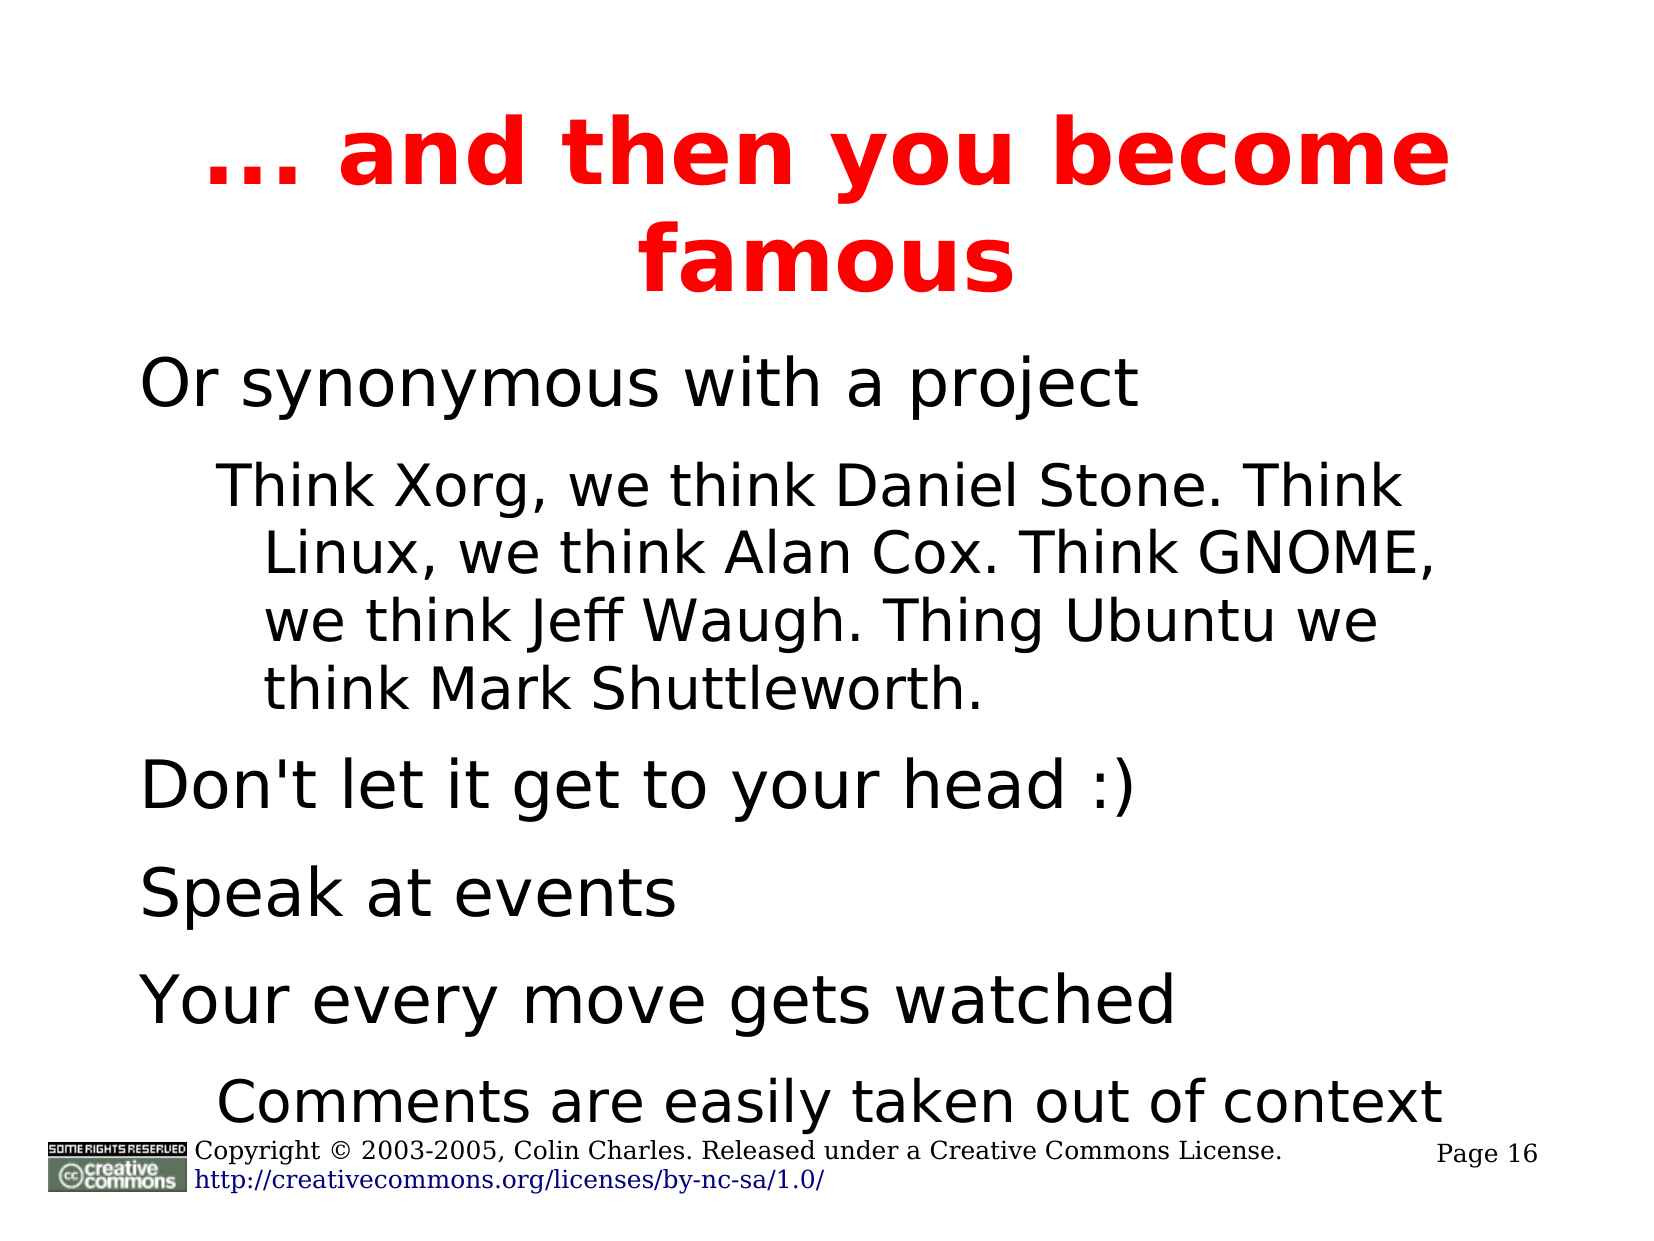

# ... and then you become famous
Or synonymous with a project
Think Xorg, we think Daniel Stone. Think Linux, we think Alan Cox. Think GNOME, we think Jeff Waugh. Thing Ubuntu we think Mark Shuttleworth.
Don't let it get to your head :)
Speak at events
Your every move gets watched
Comments are easily taken out of context